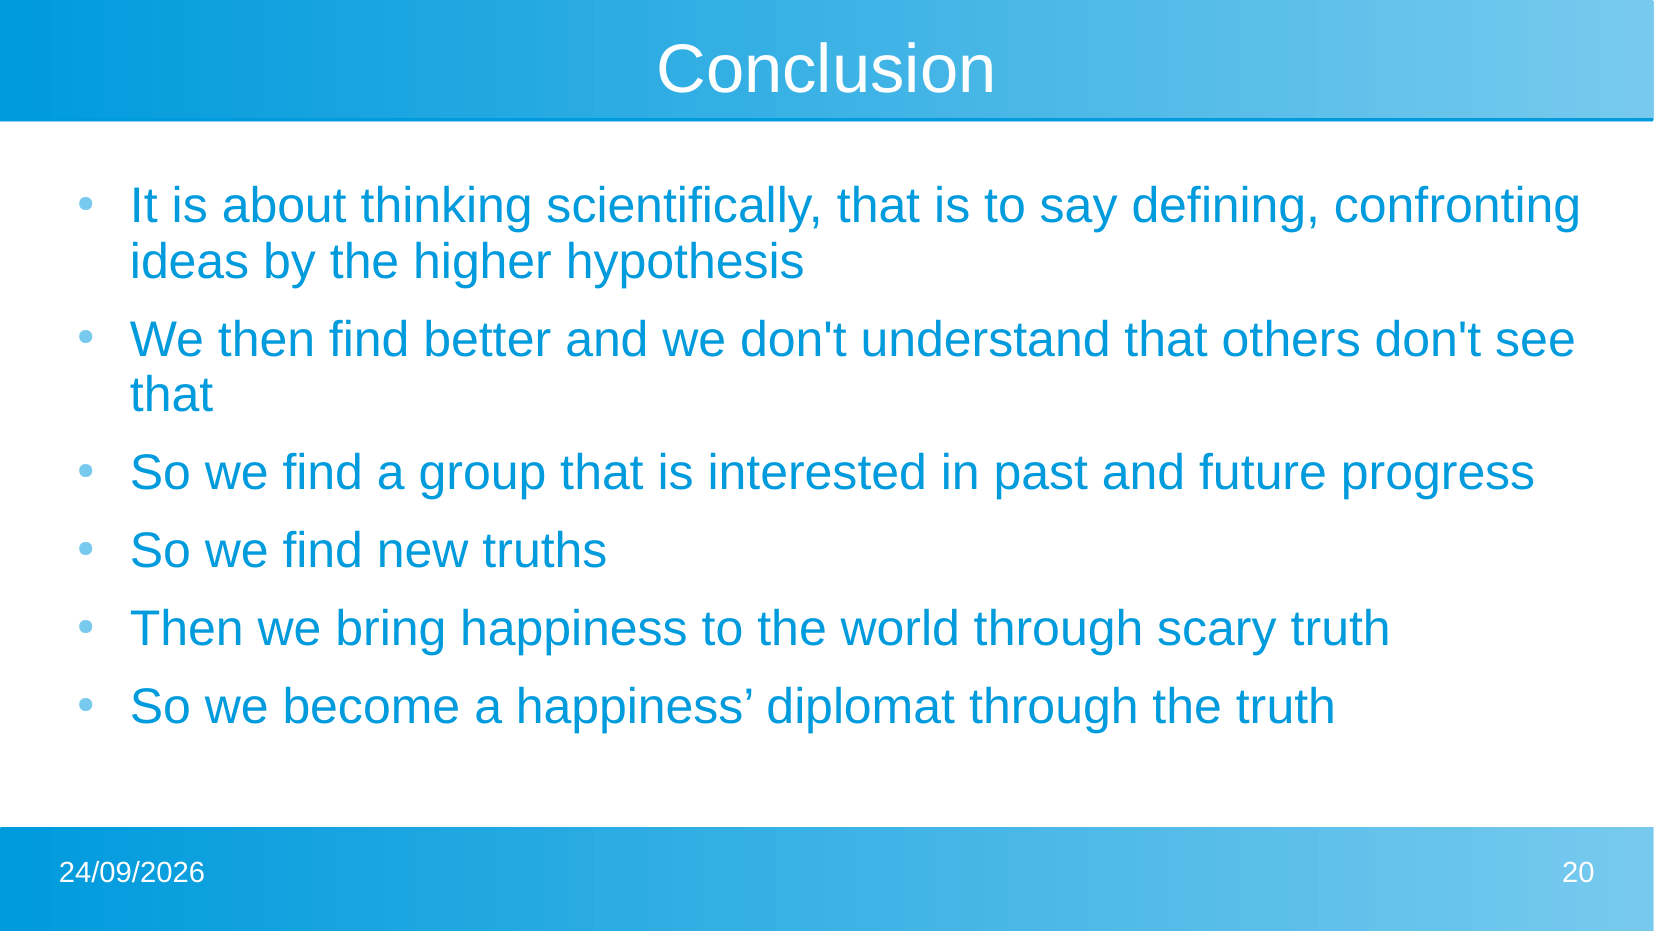

# Conclusion
It is about thinking scientifically, that is to say defining, confronting ideas by the higher hypothesis
We then find better and we don't understand that others don't see that
So we find a group that is interested in past and future progress
So we find new truths
Then we bring happiness to the world through scary truth
So we become a happiness’ diplomat through the truth
20